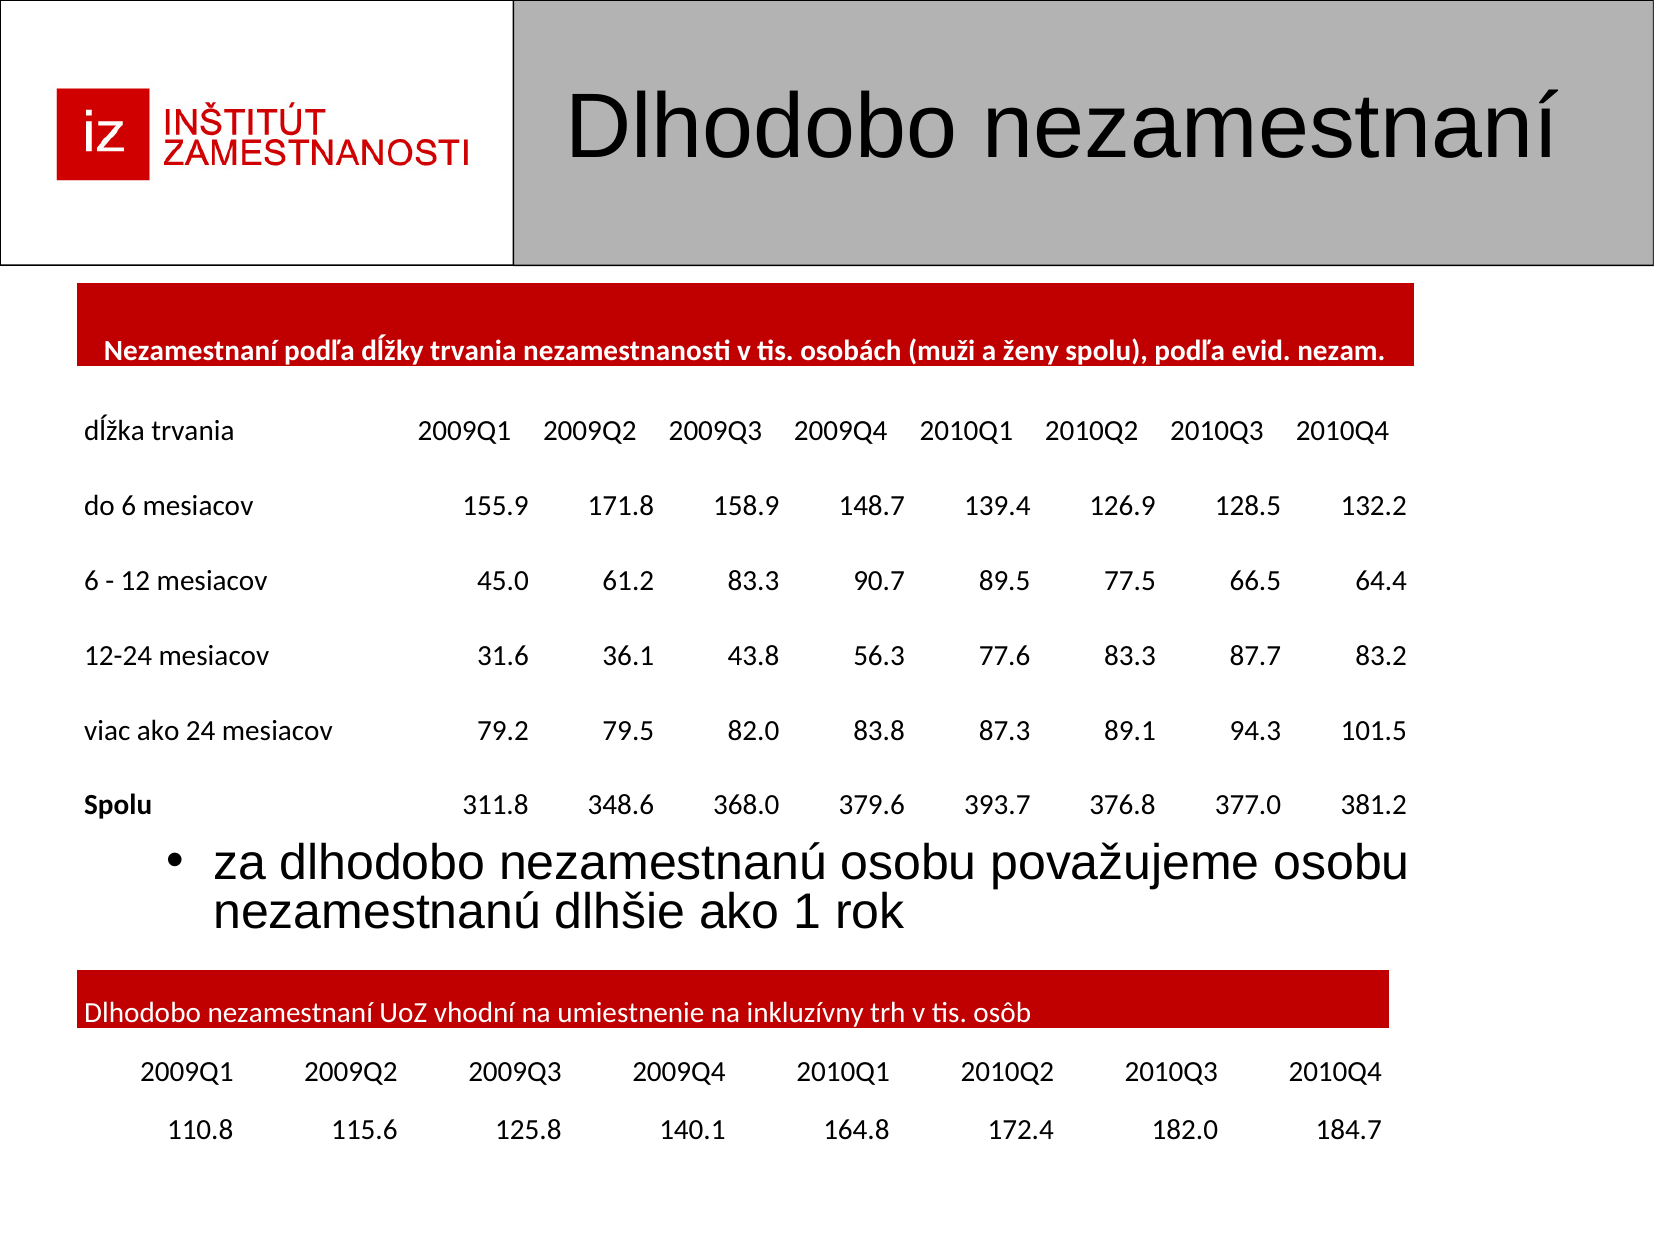

# Dlhodobo nezamestnaní
| Nezamestnaní podľa dĺžky trvania nezamestnanosti v tis. osobách (muži a ženy spolu), podľa evid. nezam. | | | | | | | | |
| --- | --- | --- | --- | --- | --- | --- | --- | --- |
| dĺžka trvania | 2009Q1 | 2009Q2 | 2009Q3 | 2009Q4 | 2010Q1 | 2010Q2 | 2010Q3 | 2010Q4 |
| do 6 mesiacov | 155.9 | 171.8 | 158.9 | 148.7 | 139.4 | 126.9 | 128.5 | 132.2 |
| 6 - 12 mesiacov | 45.0 | 61.2 | 83.3 | 90.7 | 89.5 | 77.5 | 66.5 | 64.4 |
| 12-24 mesiacov | 31.6 | 36.1 | 43.8 | 56.3 | 77.6 | 83.3 | 87.7 | 83.2 |
| viac ako 24 mesiacov | 79.2 | 79.5 | 82.0 | 83.8 | 87.3 | 89.1 | 94.3 | 101.5 |
| Spolu | 311.8 | 348.6 | 368.0 | 379.6 | 393.7 | 376.8 | 377.0 | 381.2 |
za dlhodobo nezamestnanú osobu považujeme osobu nezamestnanú dlhšie ako 1 rok
| Dlhodobo nezamestnaní UoZ vhodní na umiestnenie na inkluzívny trh v tis. osôb | | | | | | | |
| --- | --- | --- | --- | --- | --- | --- | --- |
| 2009Q1 | 2009Q2 | 2009Q3 | 2009Q4 | 2010Q1 | 2010Q2 | 2010Q3 | 2010Q4 |
| 110.8 | 115.6 | 125.8 | 140.1 | 164.8 | 172.4 | 182.0 | 184.7 |